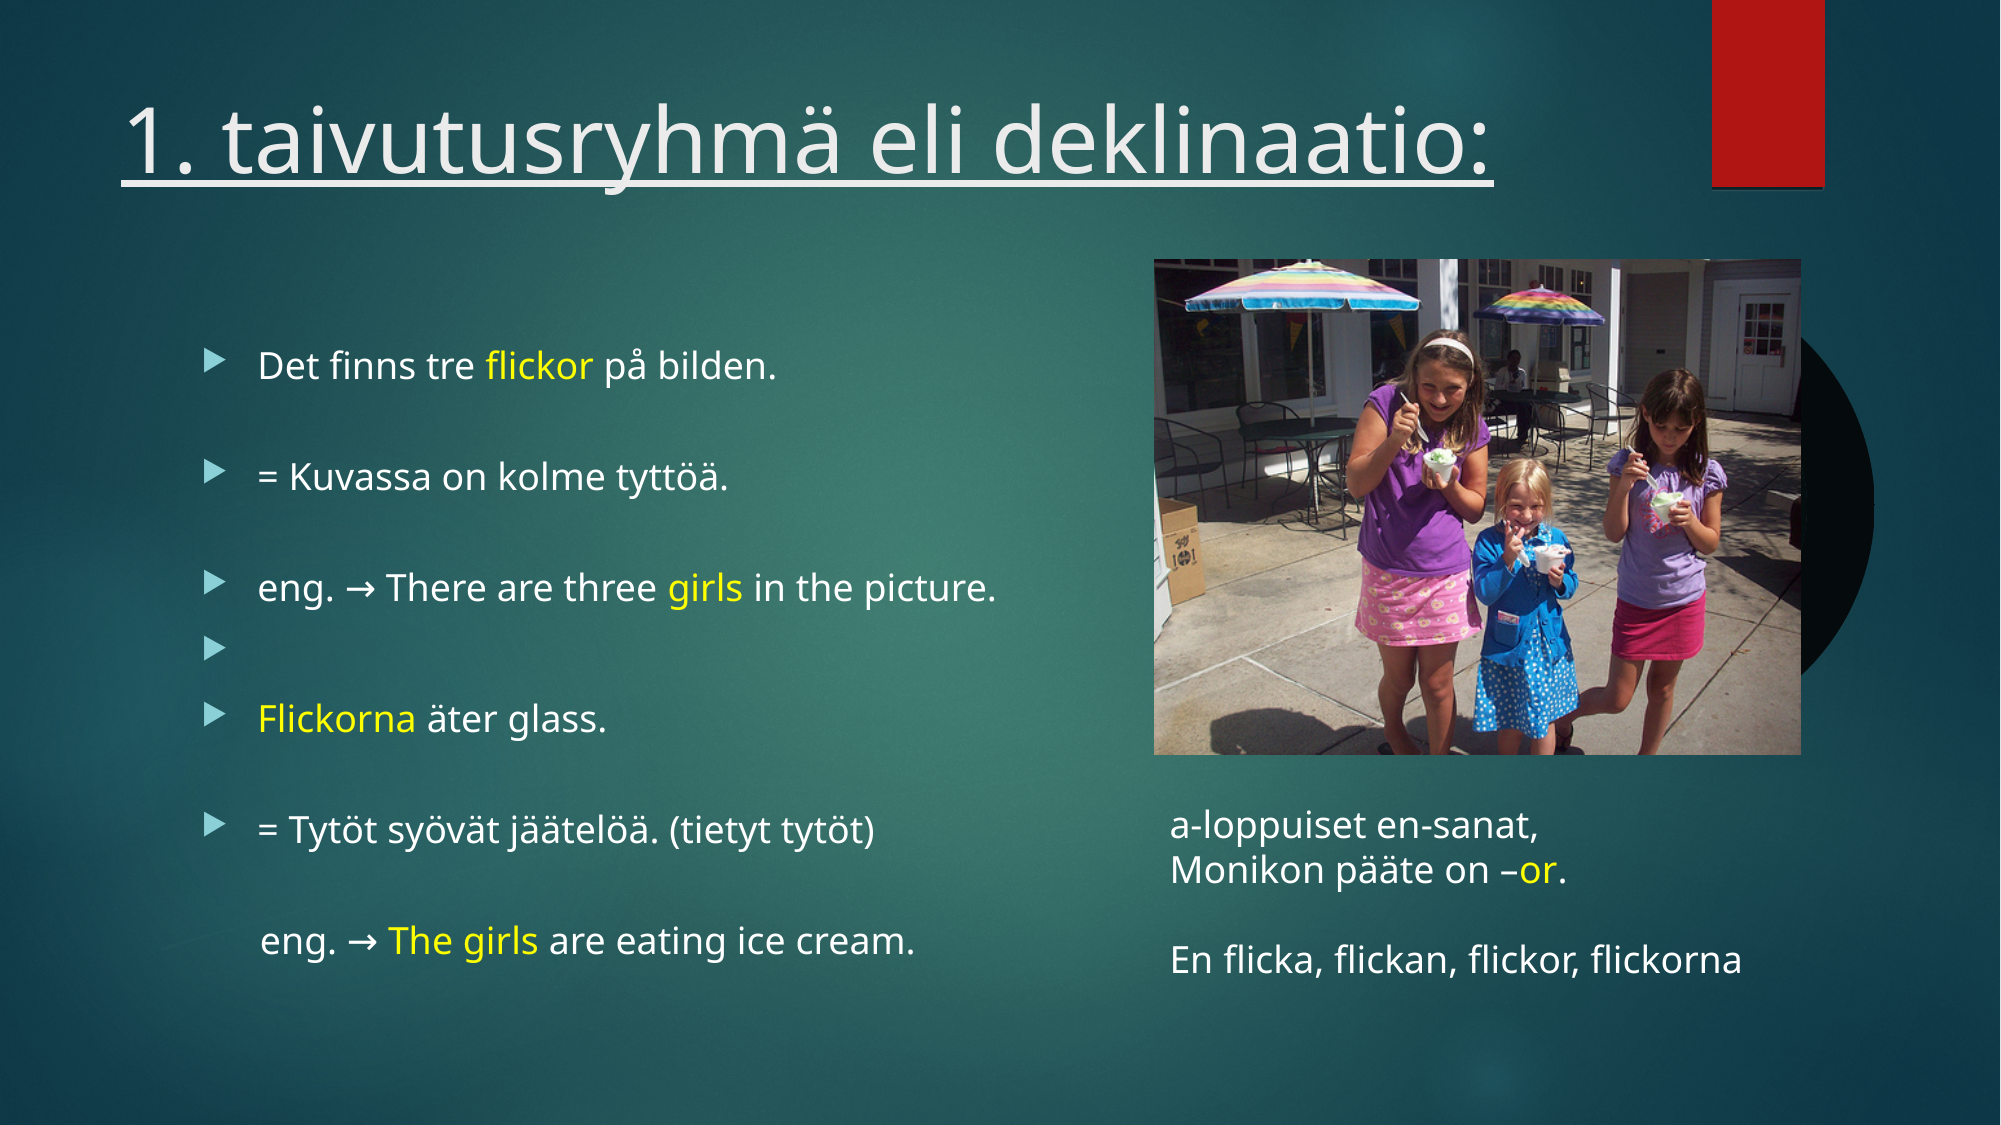

# 1. taivutusryhmä eli deklinaatio:
Det finns tre flickor på bilden.
= Kuvassa on kolme tyttöä.
eng. → There are three girls in the picture.
Flickorna äter glass.
= Tytöt syövät jäätelöä. (tietyt tytöt)
 eng. → The girls are eating ice cream.
a-loppuiset en-sanat,
Monikon pääte on –or.
En flicka, flickan, flickor, flickorna